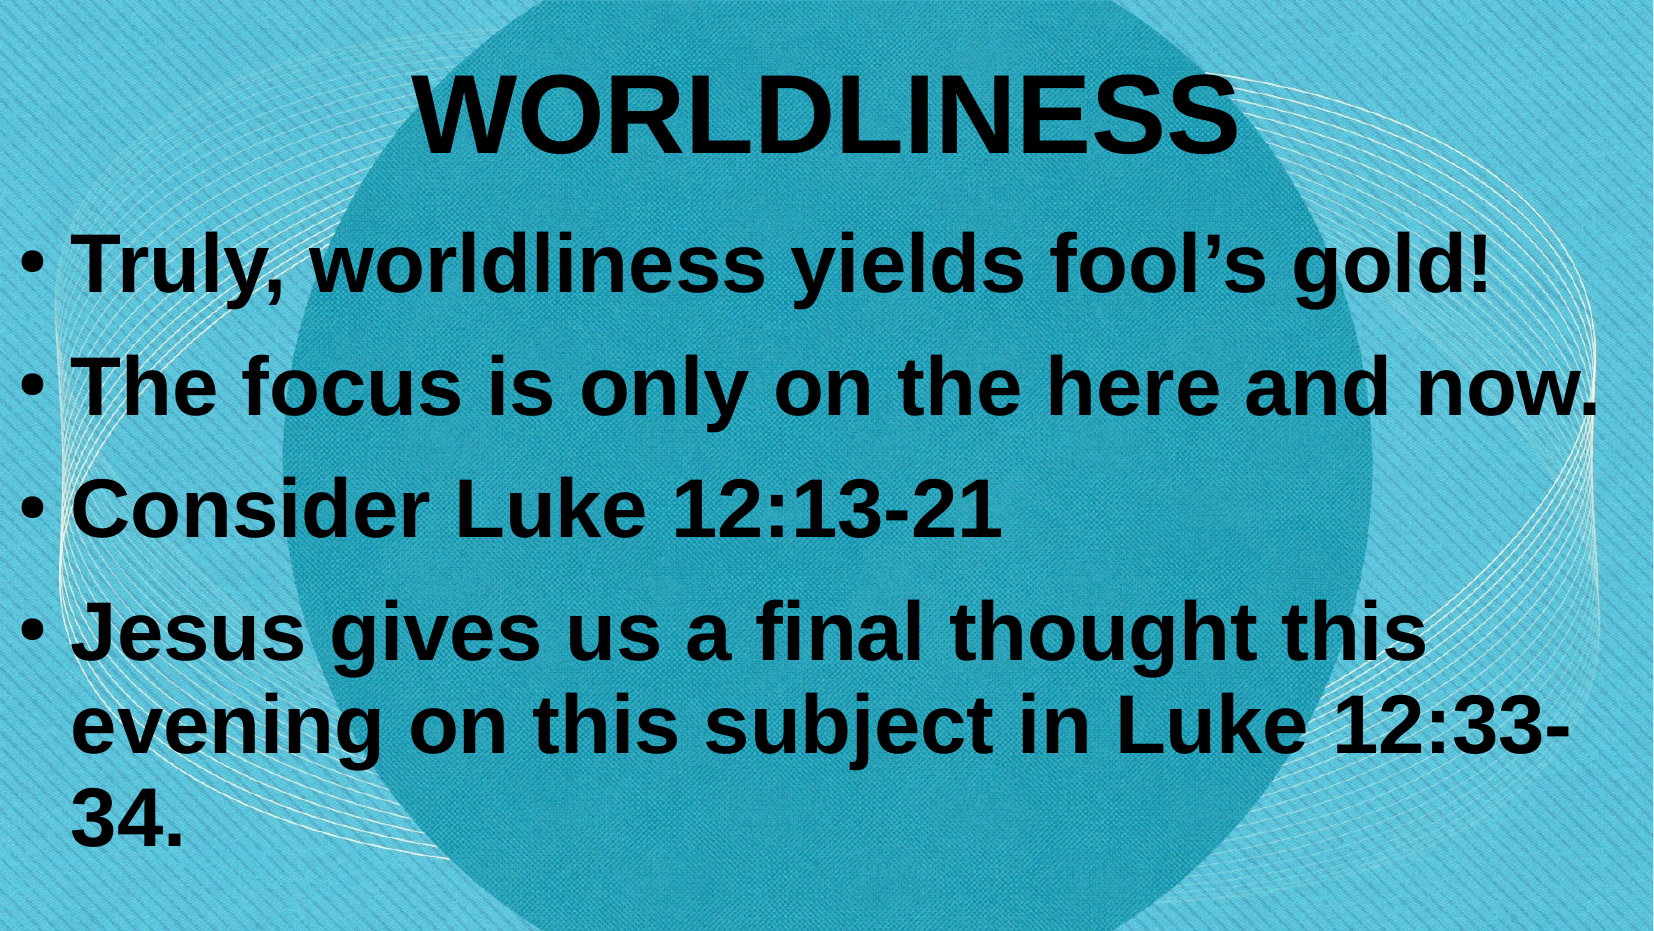

# WORLDLINESS
Truly, worldliness yields fool’s gold!
The focus is only on the here and now.
Consider Luke 12:13-21
Jesus gives us a final thought this evening on this subject in Luke 12:33-34.